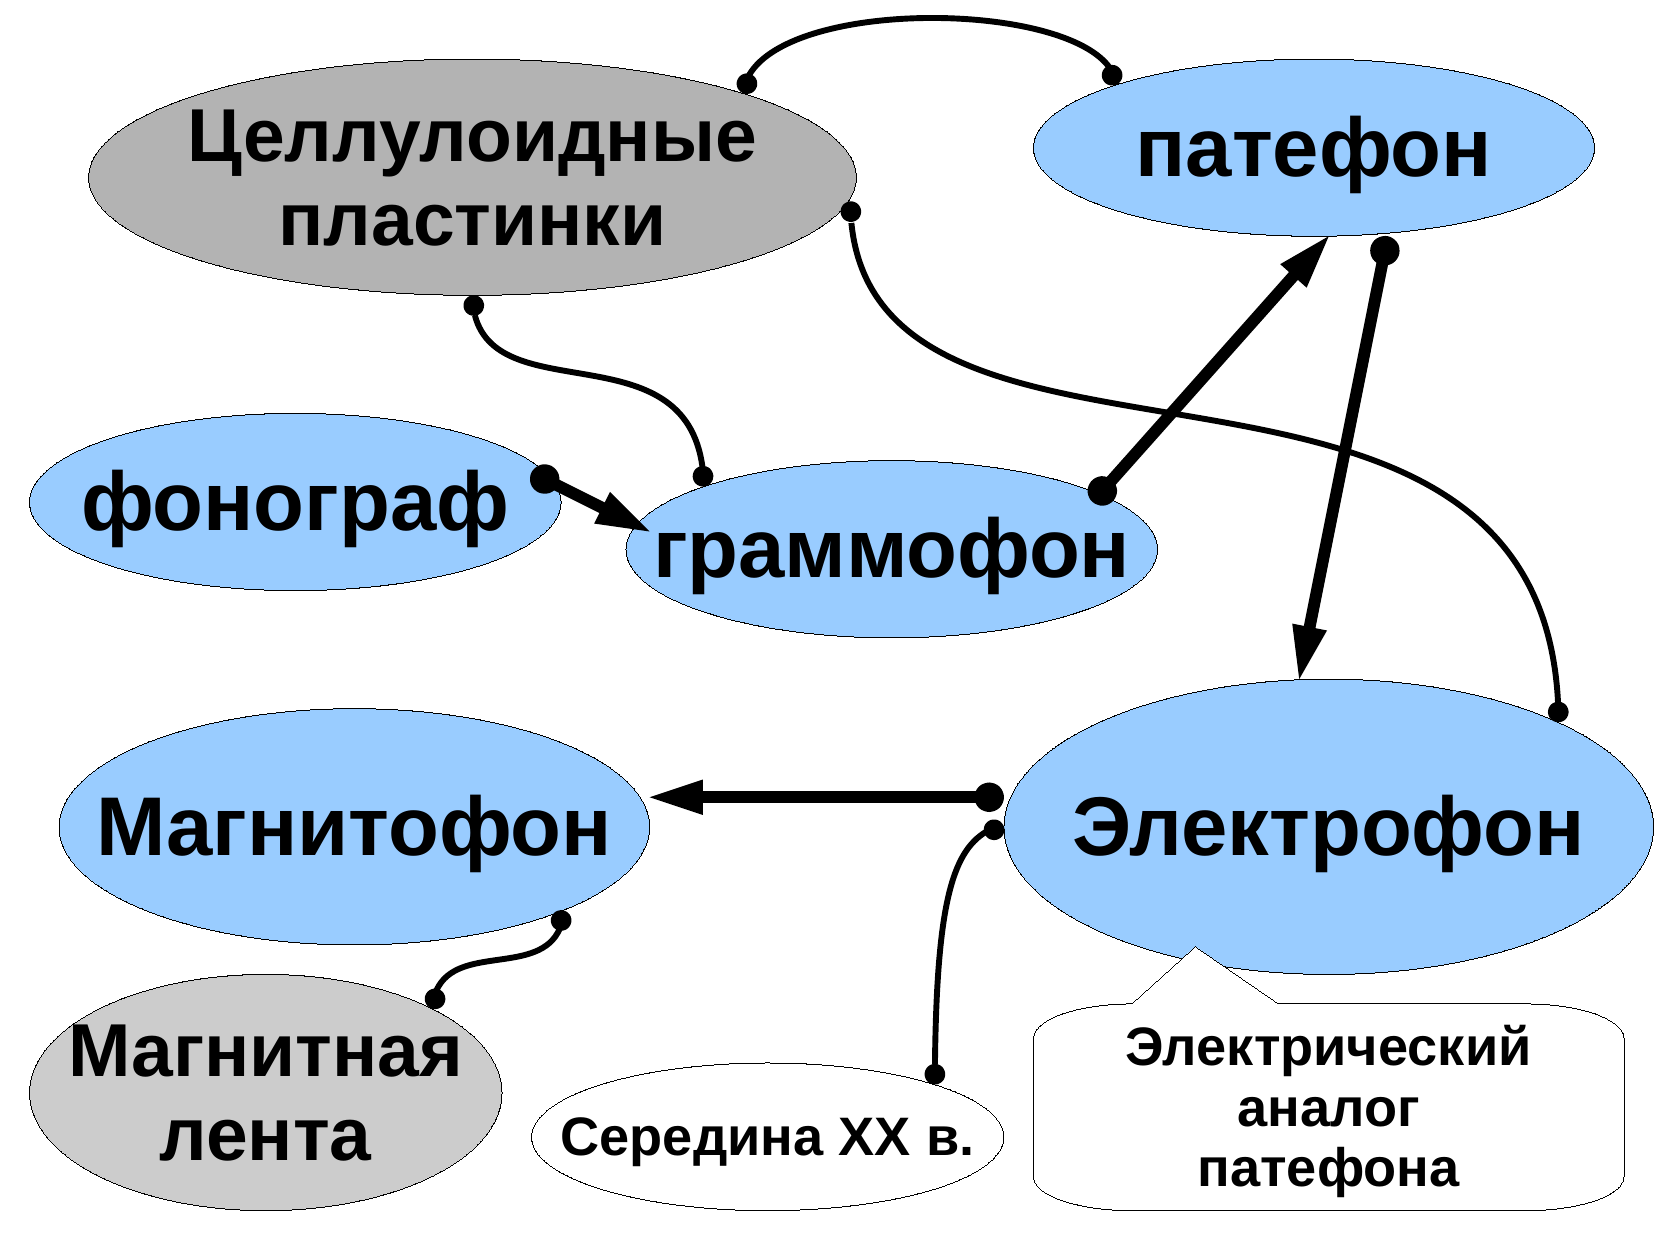

Целлулоидные
пластинки
патефон
фонограф
граммофон
Электрофон
Магнитофон
Магнитная
лента
Электрический
аналог
патефона
Середина XX в.